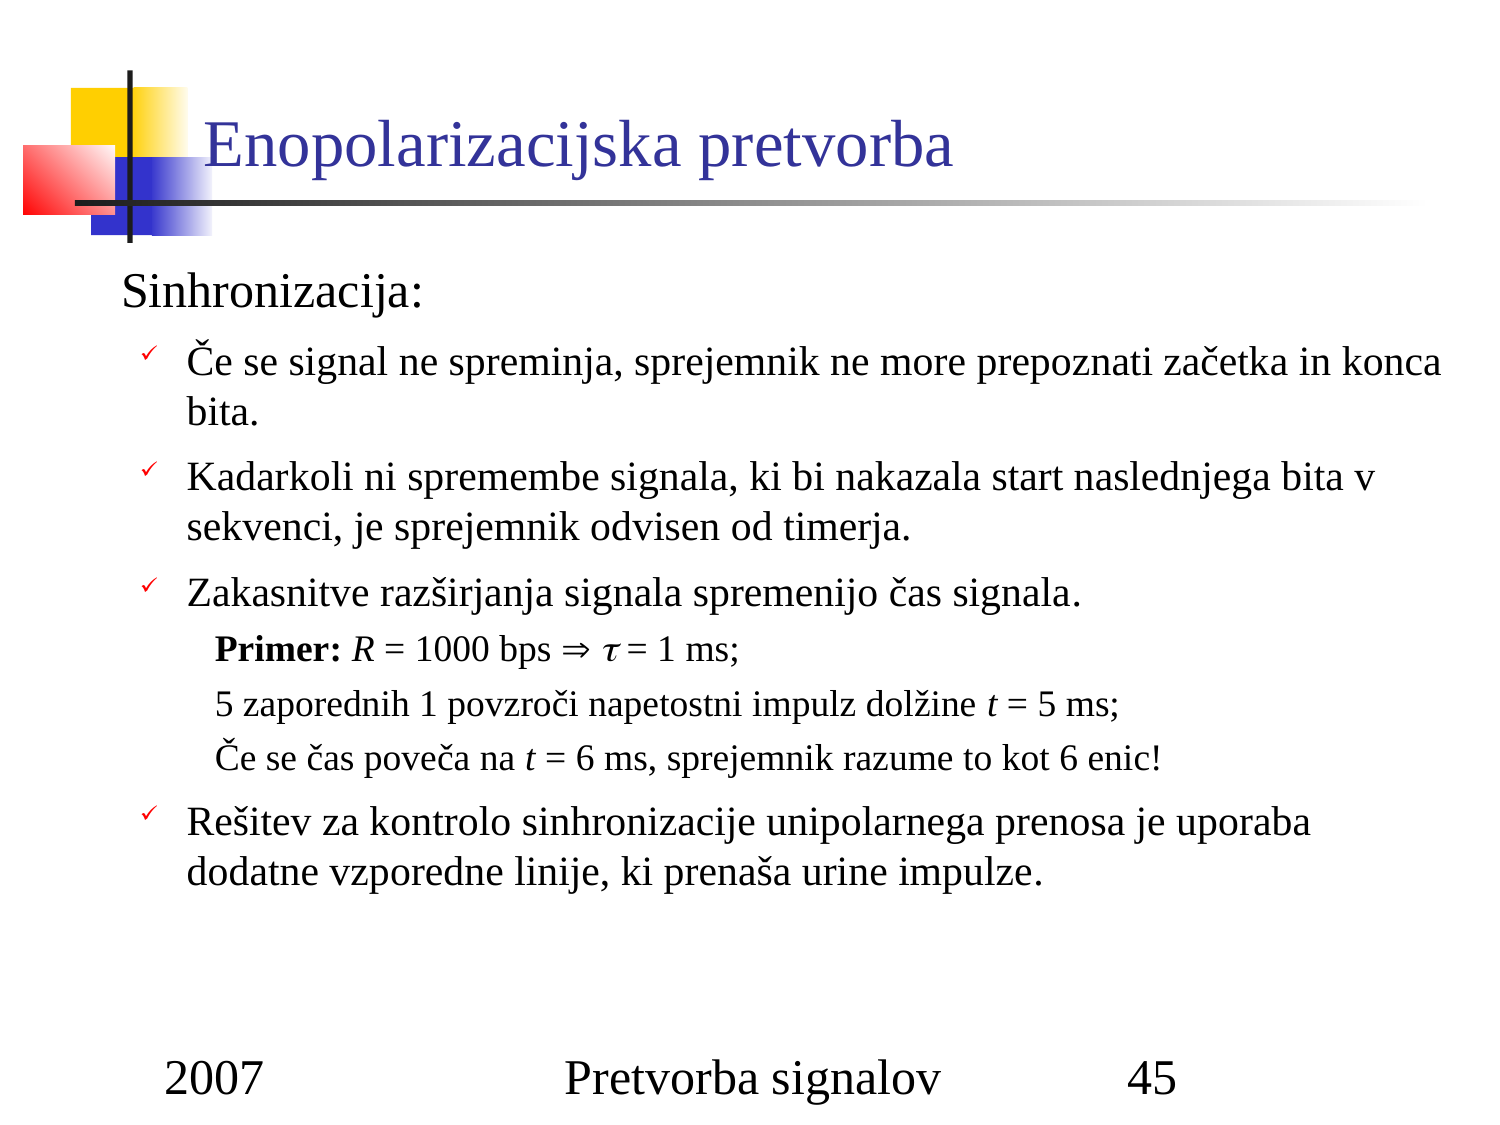

# Enopolarizacijska pretvorba
	Sinhronizacija:
Če se signal ne spreminja, sprejemnik ne more prepoznati začetka in konca bita.
Kadarkoli ni spremembe signala, ki bi nakazala start naslednjega bita v sekvenci, je sprejemnik odvisen od timerja.
Zakasnitve razširjanja signala spremenijo čas signala.
Primer: R = 1000 bps   = 1 ms;
5 zaporednih 1 povzroči napetostni impulz dolžine t = 5 ms;
Če se čas poveča na t = 6 ms, sprejemnik razume to kot 6 enic!
Rešitev za kontrolo sinhronizacije unipolarnega prenosa je uporaba dodatne vzporedne linije, ki prenaša urine impulze.
2007
Pretvorba signalov
45